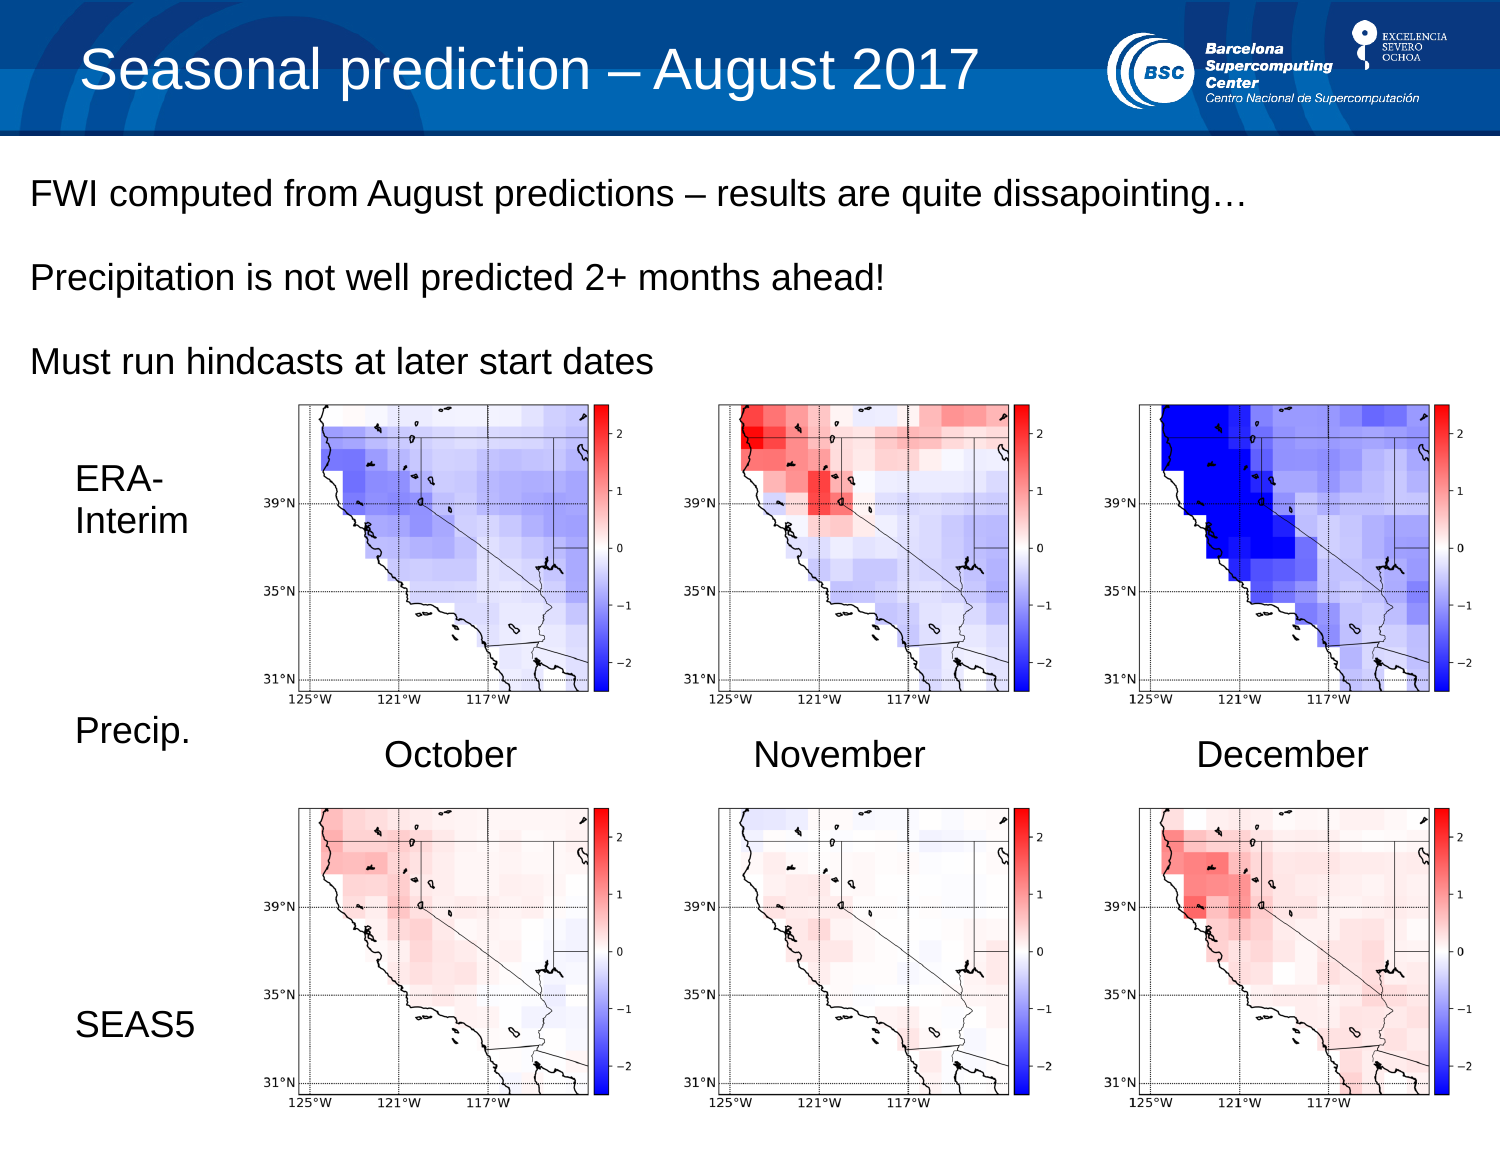

# Seasonal prediction – August 2017
FWI computed from August predictions – results are quite dissapointing…
Precipitation is not well predicted 2+ months ahead!
Must run hindcasts at later start dates
ERA-
Interim
Precip.
SEAS5
		October				November				December